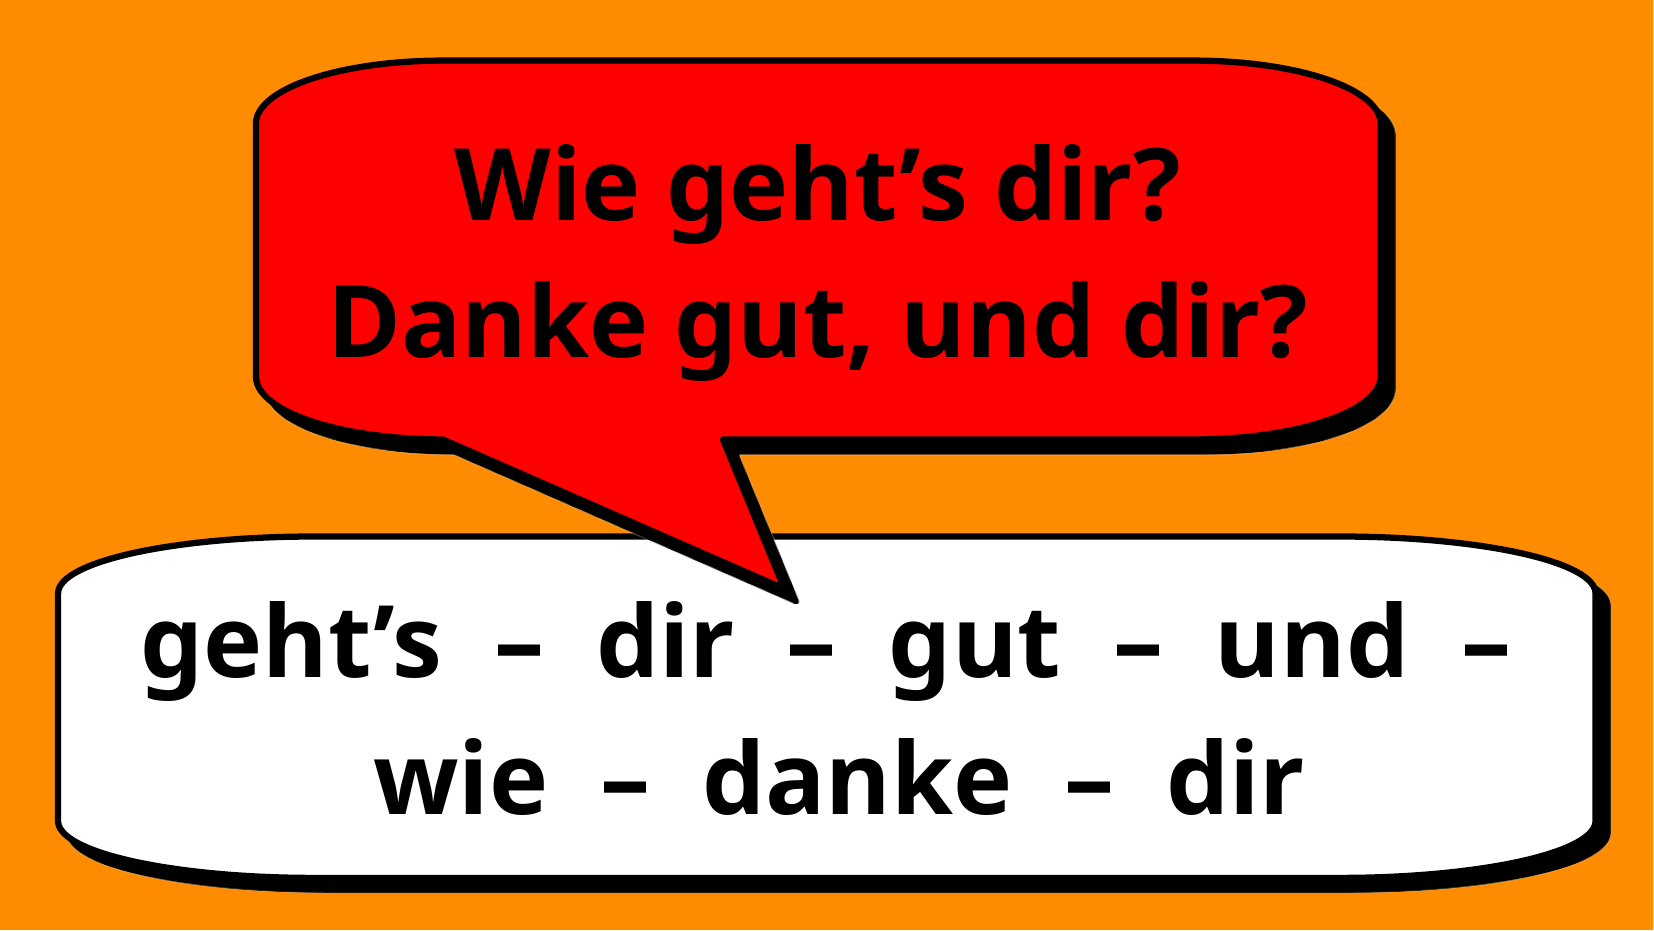

Wie geht’s dir?
Danke gut, und dir?
geht’s – dir – gut – und – wie – danke – dir